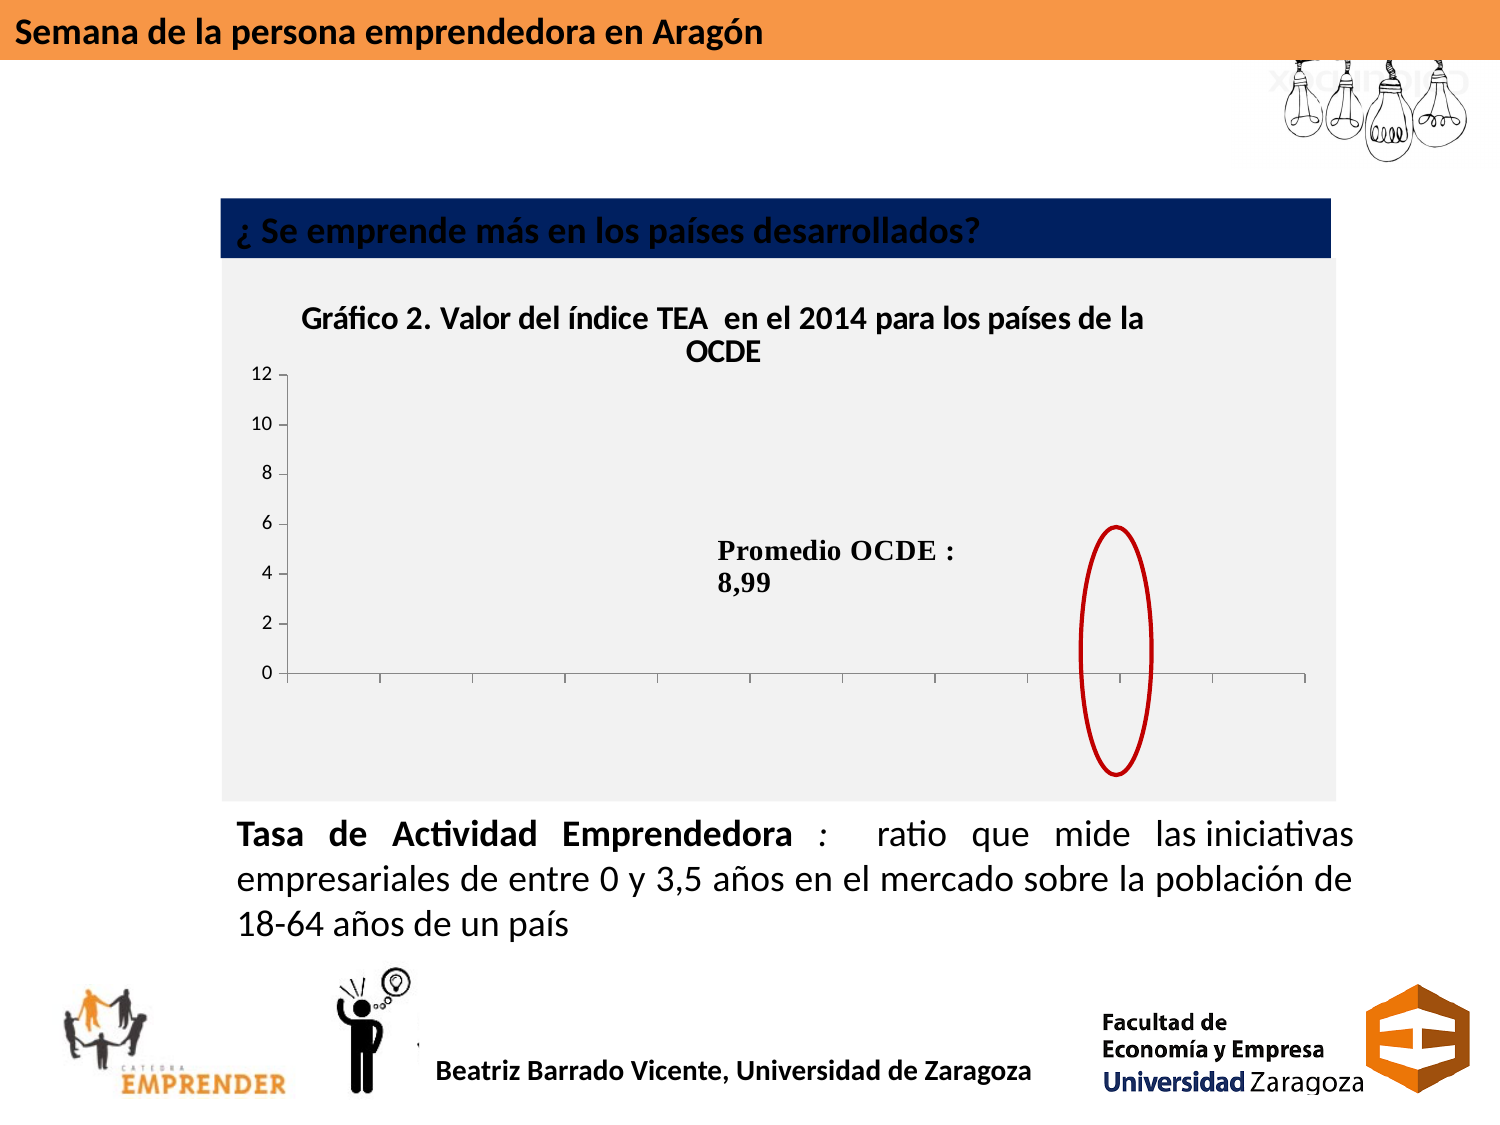

Semana de la persona emprendedora en Aragón
¿ Se emprende más en los países desarrollados?
### Chart: Gráfico 2. Valor del índice TEA en el 2014 para los países de la OCDE
| Category | |
|---|---|
Tasa de Actividad Emprendedora : ratio que mide las iniciativas empresariales de entre 0 y 3,5 años en el mercado sobre la población de 18-64 años de un país
Beatriz Barrado Vicente, Universidad de Zaragoza